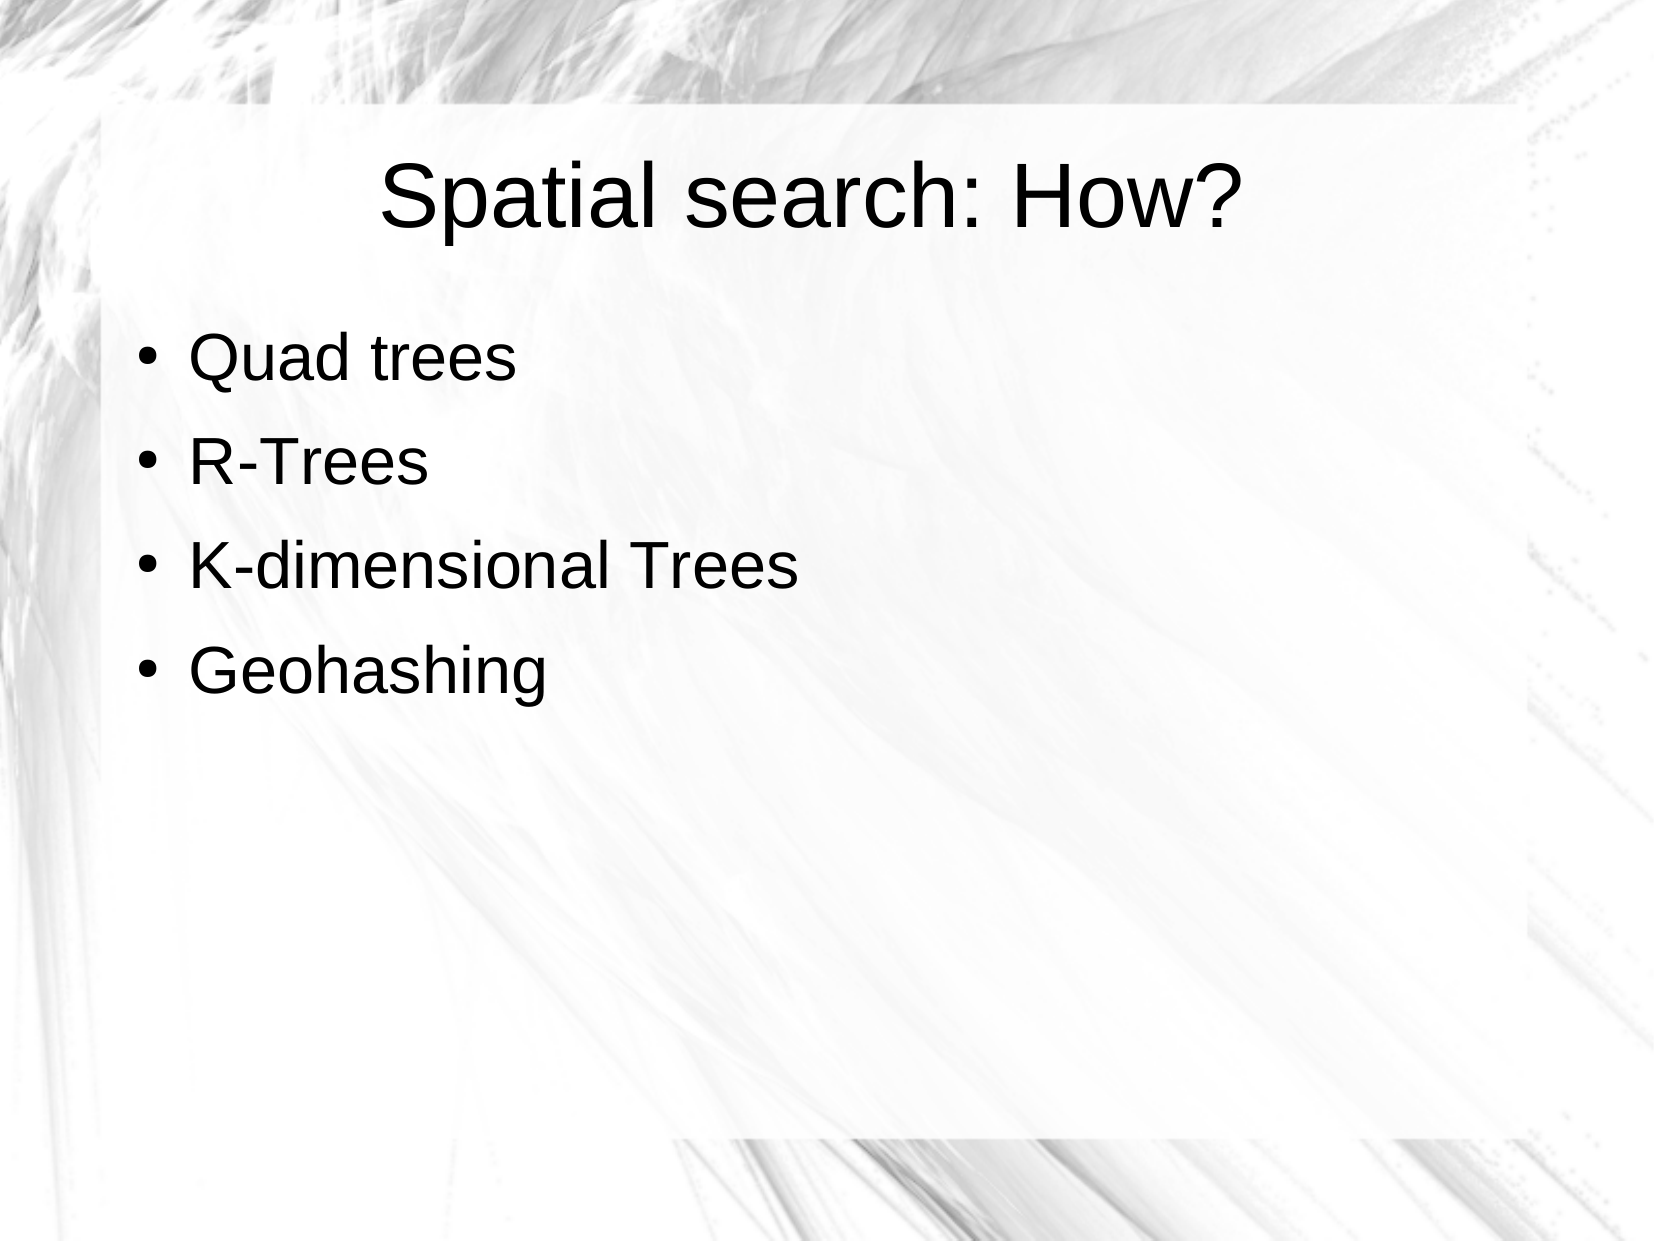

# Spatial search: How?
Quad trees
R-Trees
K-dimensional Trees
Geohashing